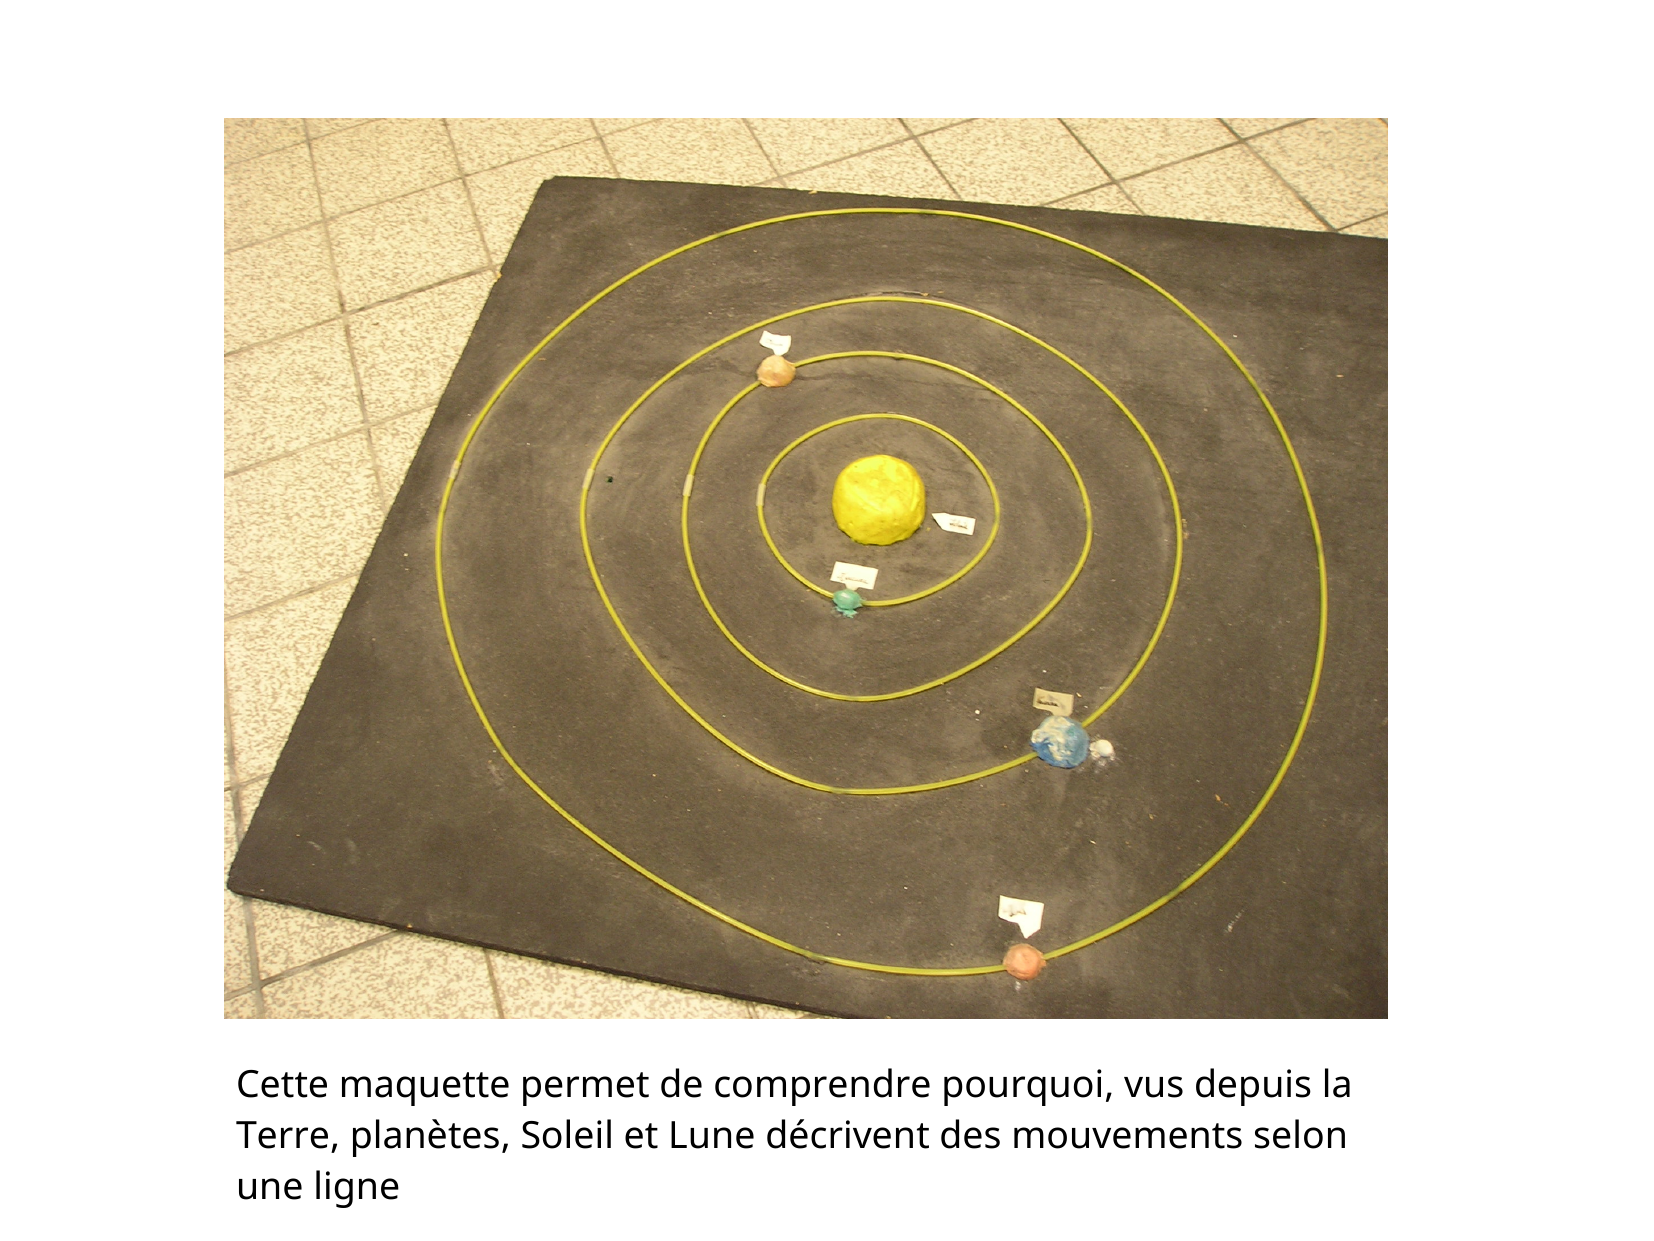

Cette maquette permet de comprendre pourquoi, vus depuis la Terre, planètes, Soleil et Lune décrivent des mouvements selon une ligne